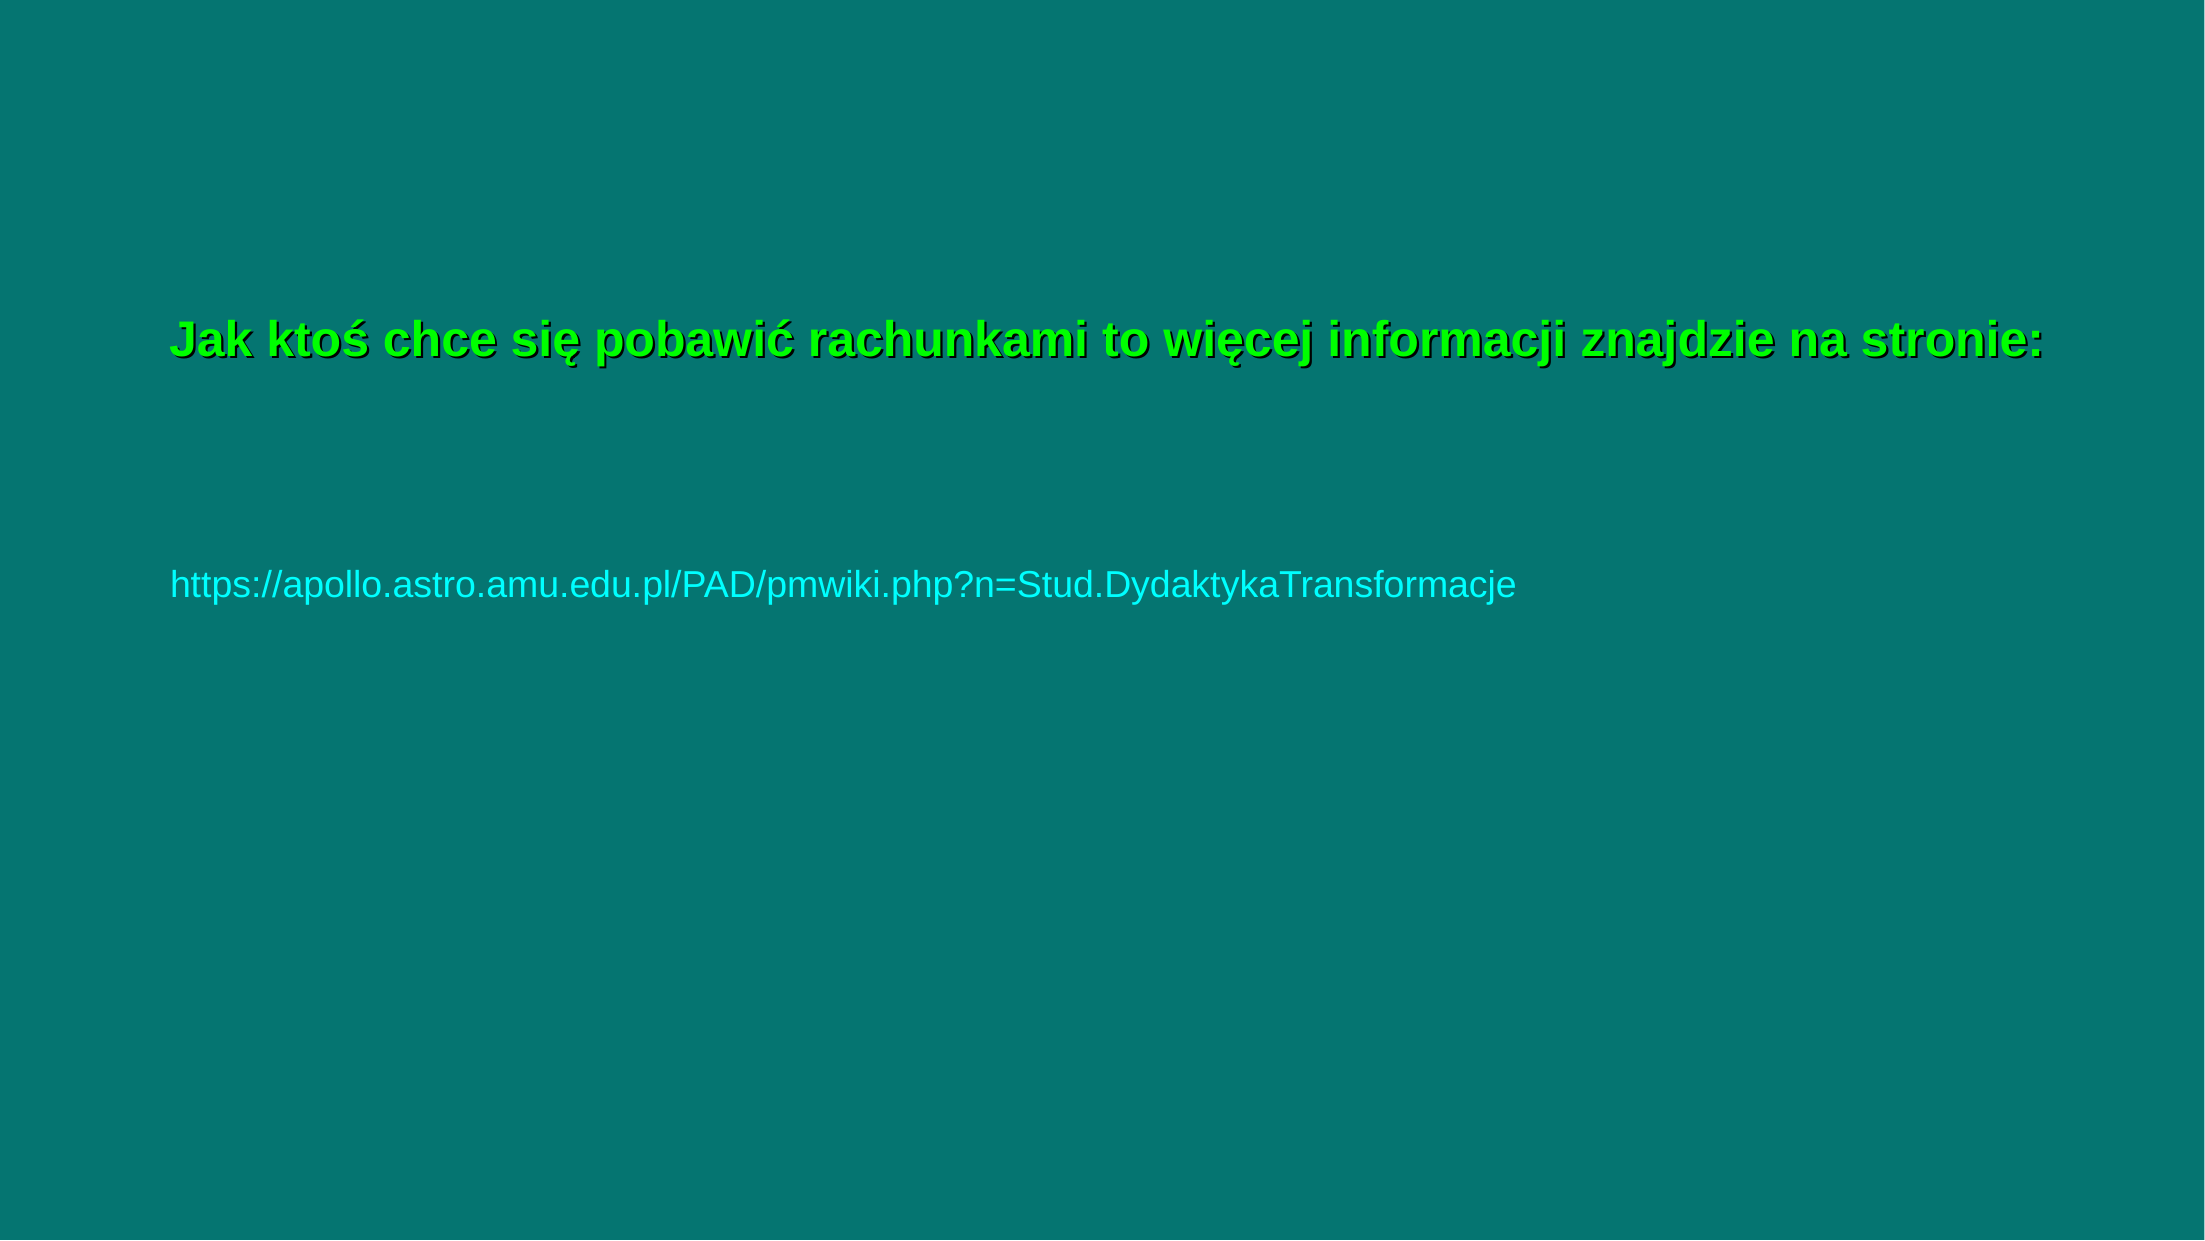

Jak ktoś chce się pobawić rachunkami to więcej informacji znajdzie na stronie:
https://apollo.astro.amu.edu.pl/PAD/pmwiki.php?n=Stud.DydaktykaTransformacje